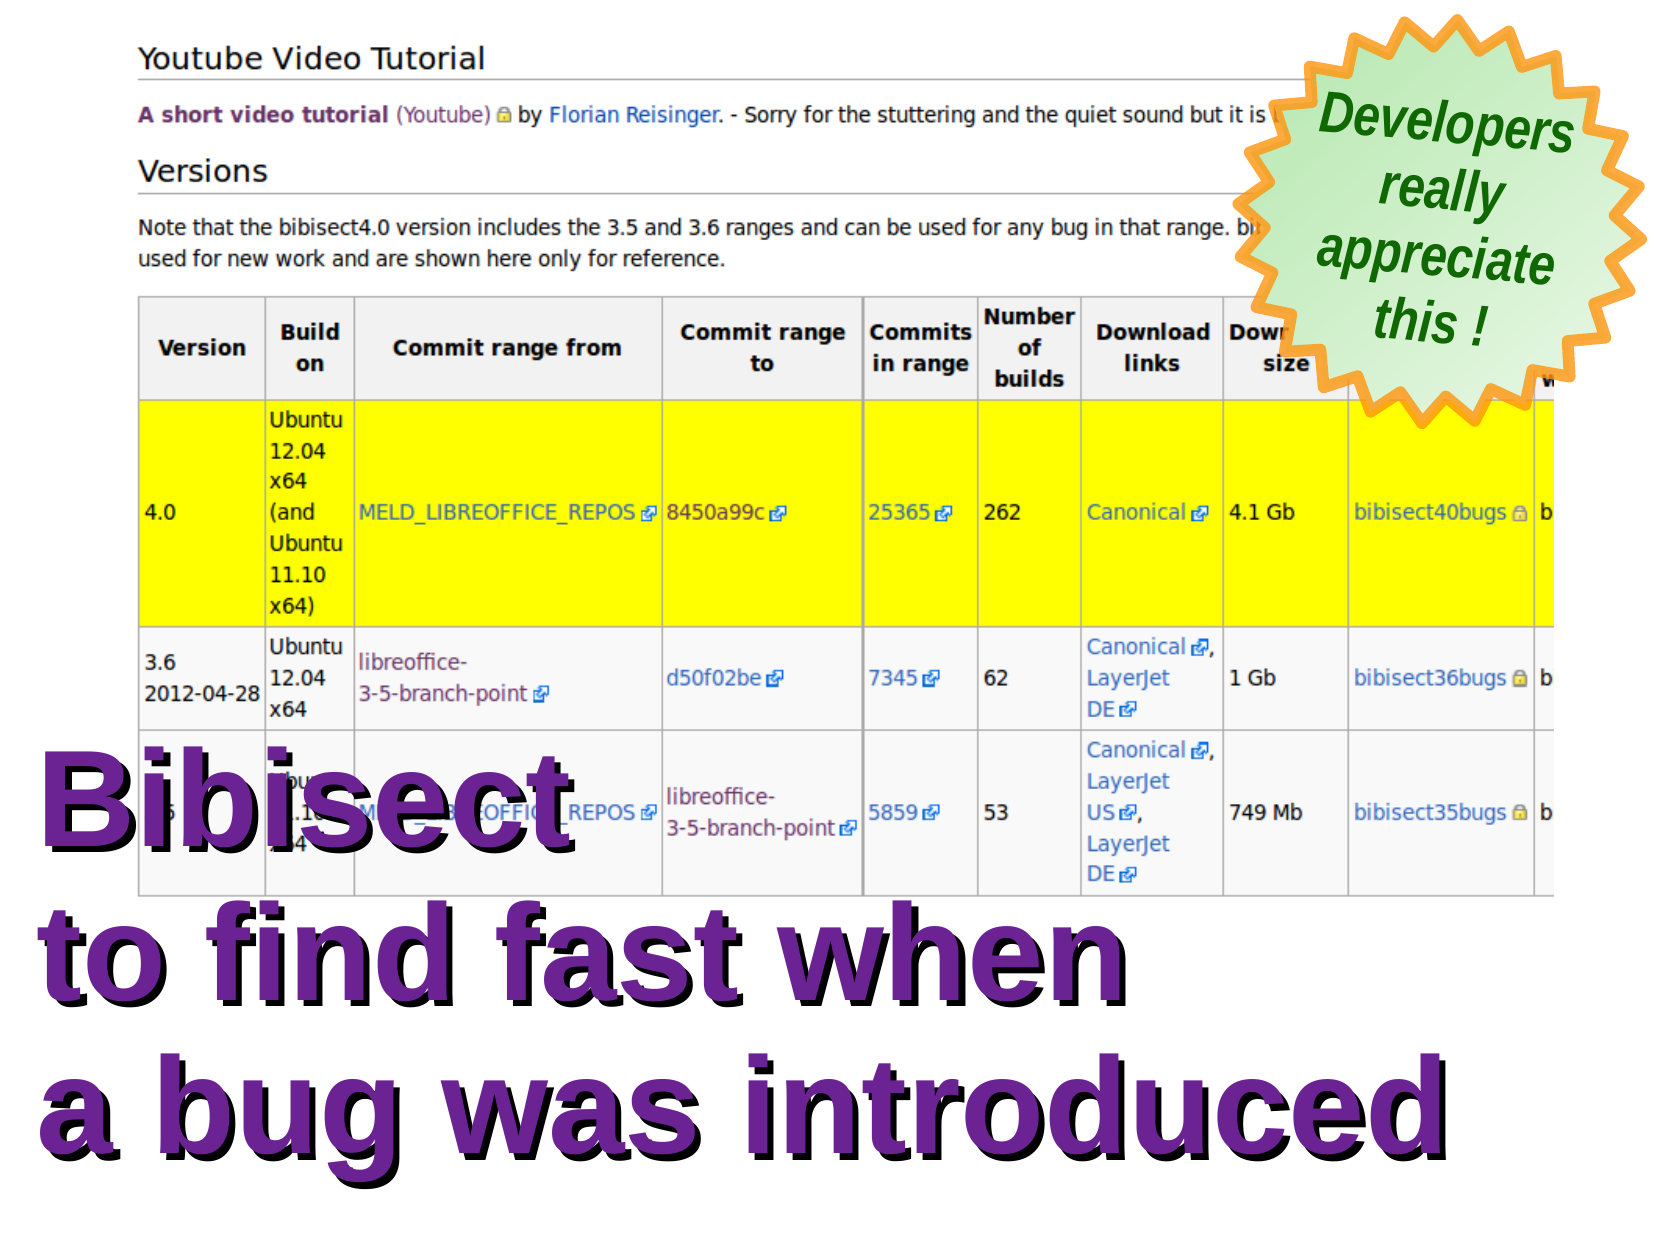

Developers
really
appreciate
this !
Bibisect
to find fast when
a bug was introduced